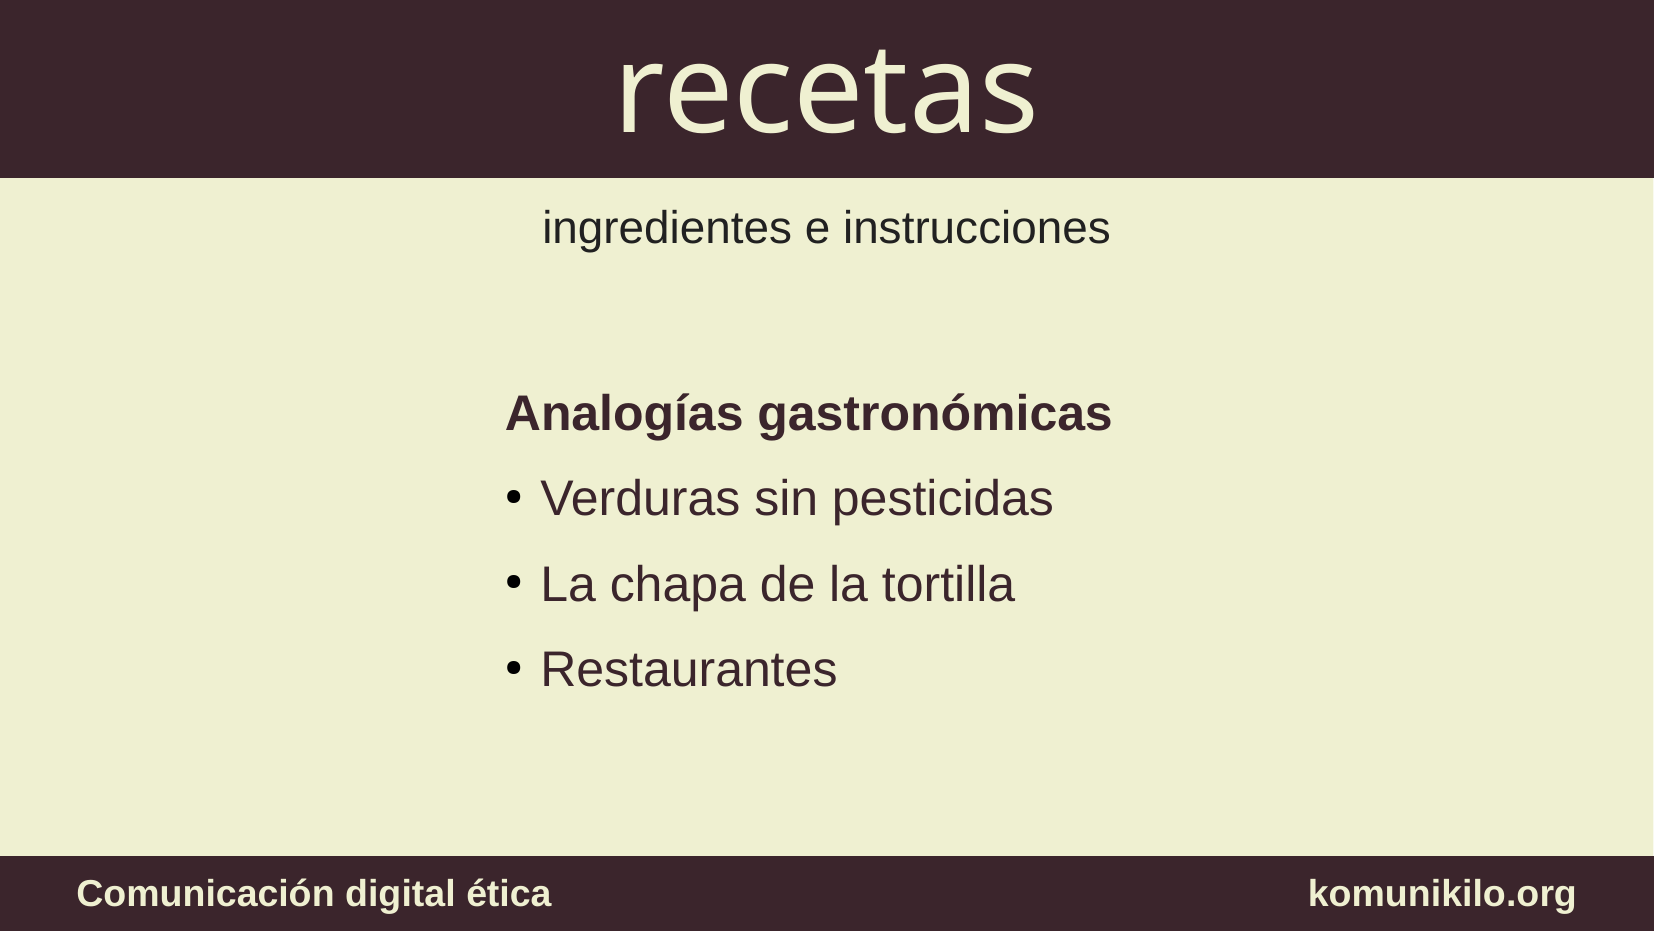

# recetas
ingredientes e instrucciones
Analogías gastronómicas
Verduras sin pesticidas
La chapa de la tortilla
Restaurantes
Comunicación digital ética komunikilo.org